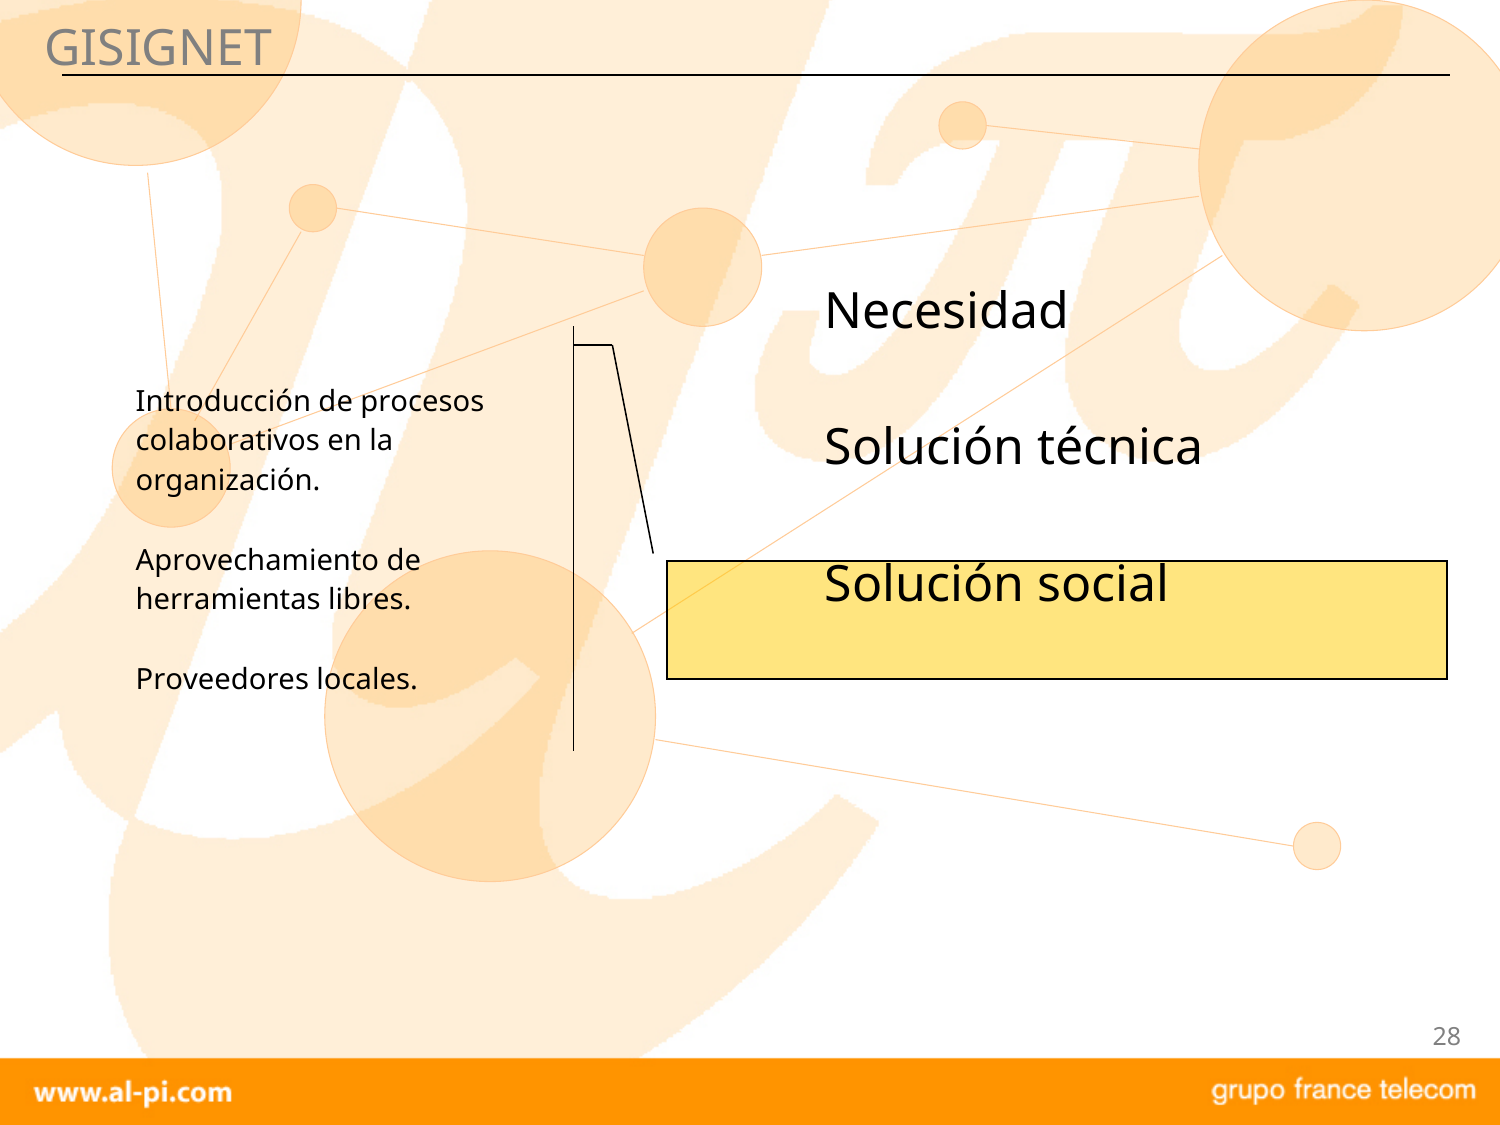

# GISIGNET
 Necesidad
 Solución técnica
 Solución social
Introducción de procesos colaborativos en la organización.
Aprovechamiento de herramientas libres.
Proveedores locales.
28